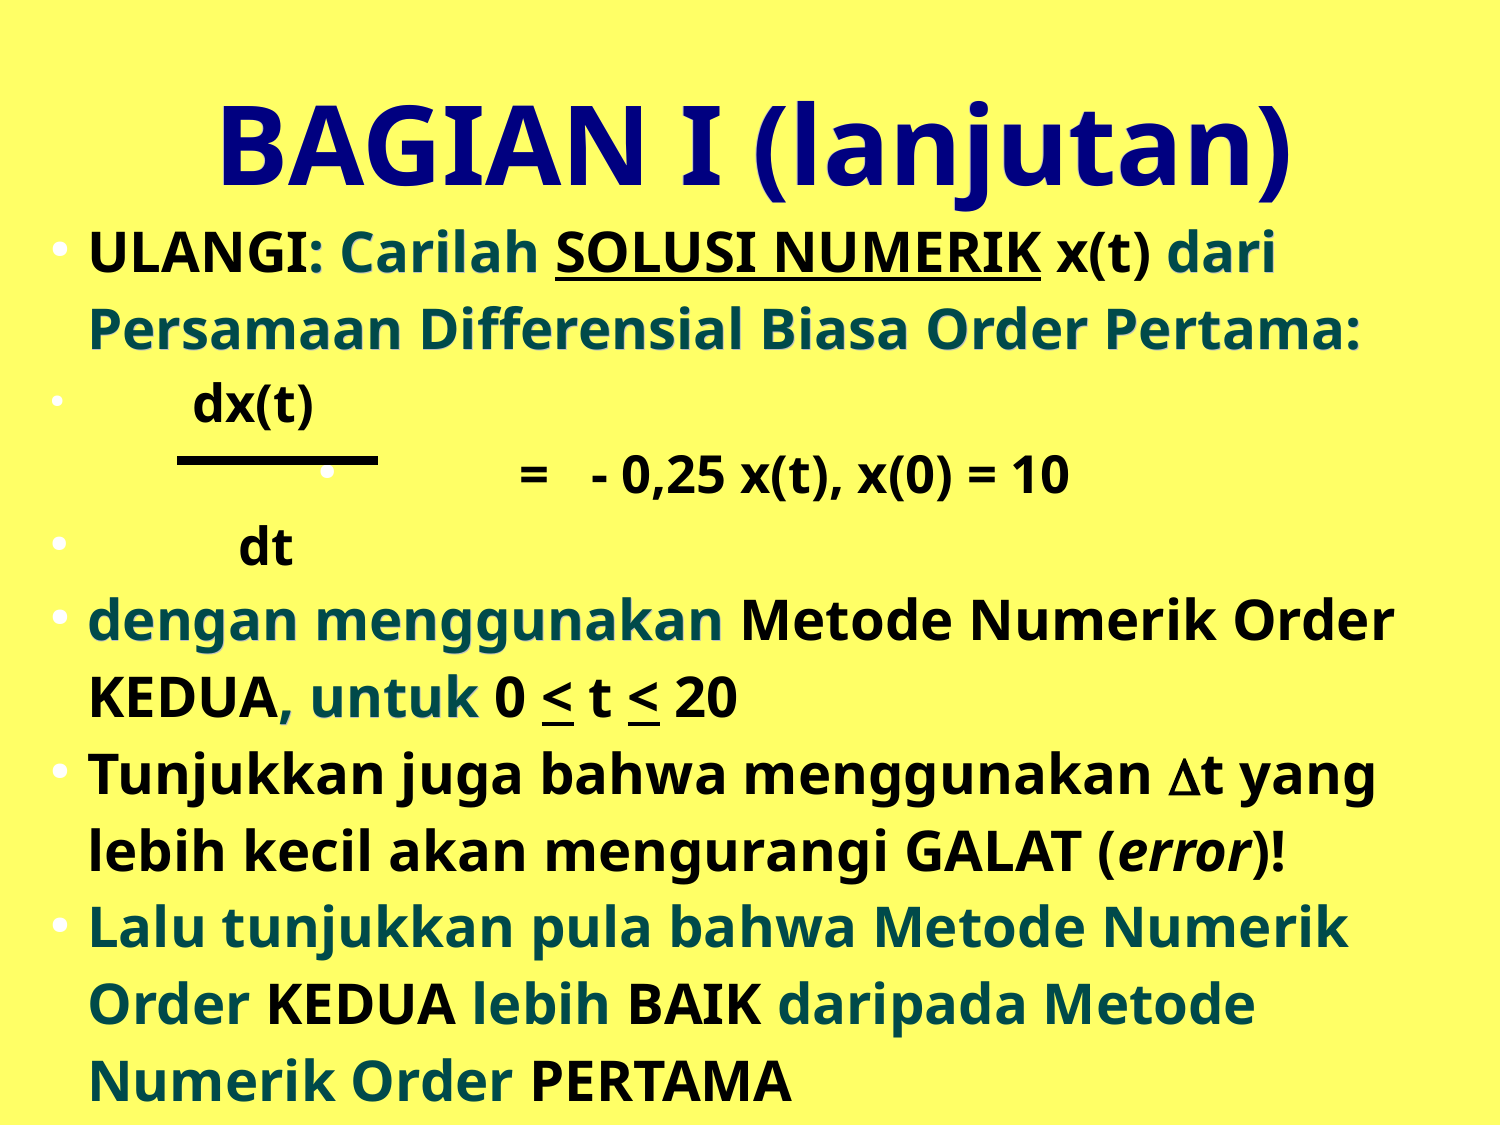

# BAGIAN I (lanjutan)
ULANGI: Carilah SOLUSI NUMERIK x(t) dari Persamaan Differensial Biasa Order Pertama:
 dx(t)
 = - 0,25 x(t), x(0) = 10
 dt
dengan menggunakan Metode Numerik Order KEDUA, untuk 0 < t < 20
Tunjukkan juga bahwa menggunakan Dt yang lebih kecil akan mengurangi GALAT (error)!
Lalu tunjukkan pula bahwa Metode Numerik Order KEDUA lebih BAIK daripada Metode Numerik Order PERTAMA